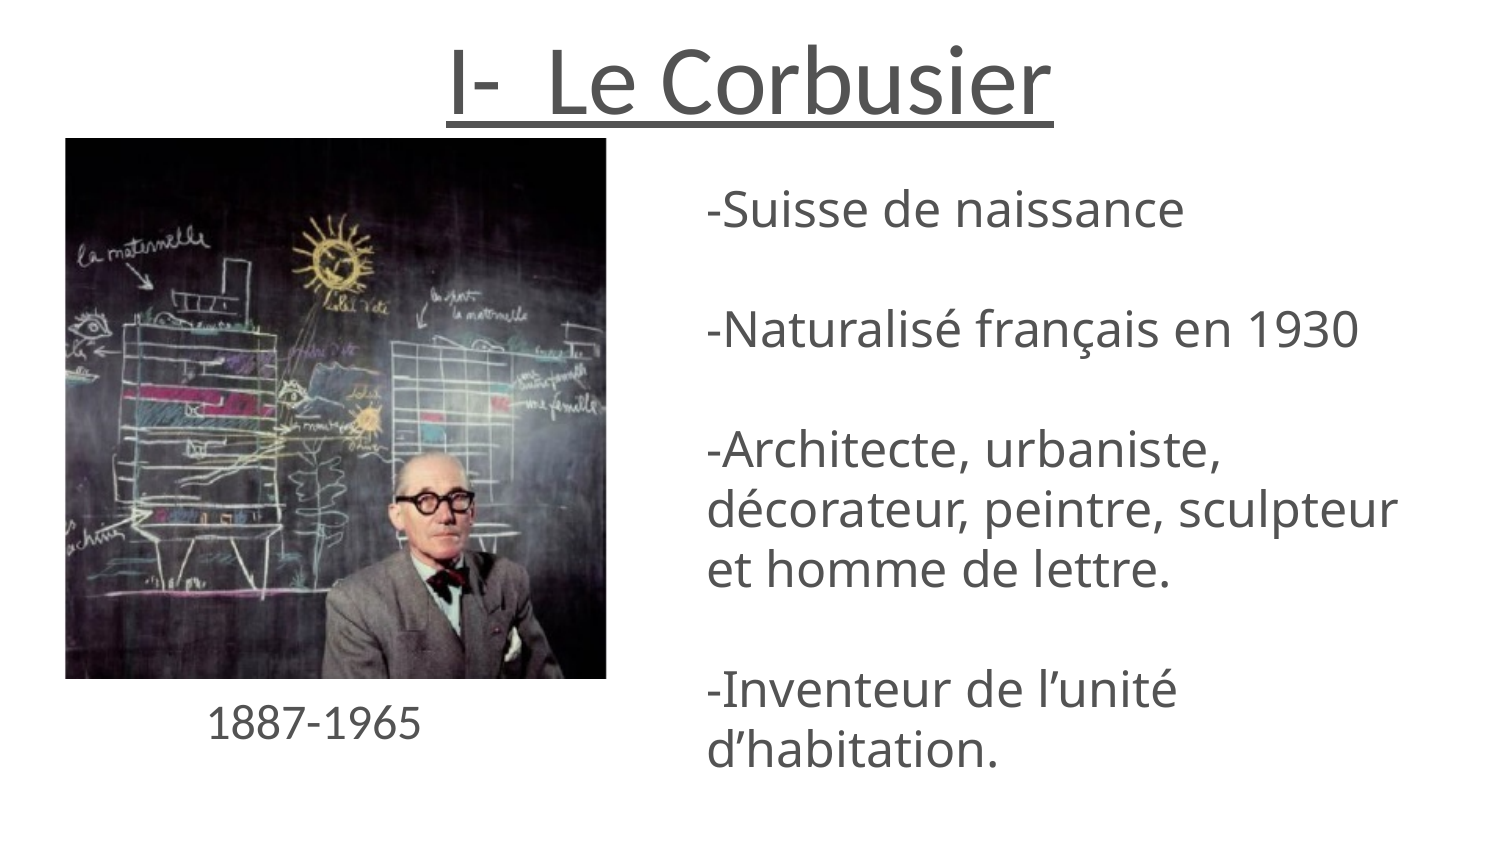

I- Le Corbusier
-Suisse de naissance
-Naturalisé français en 1930
-Architecte, urbaniste, décorateur, peintre, sculpteur et homme de lettre.
-Inventeur de l’unité d’habitation.
 1887-1965